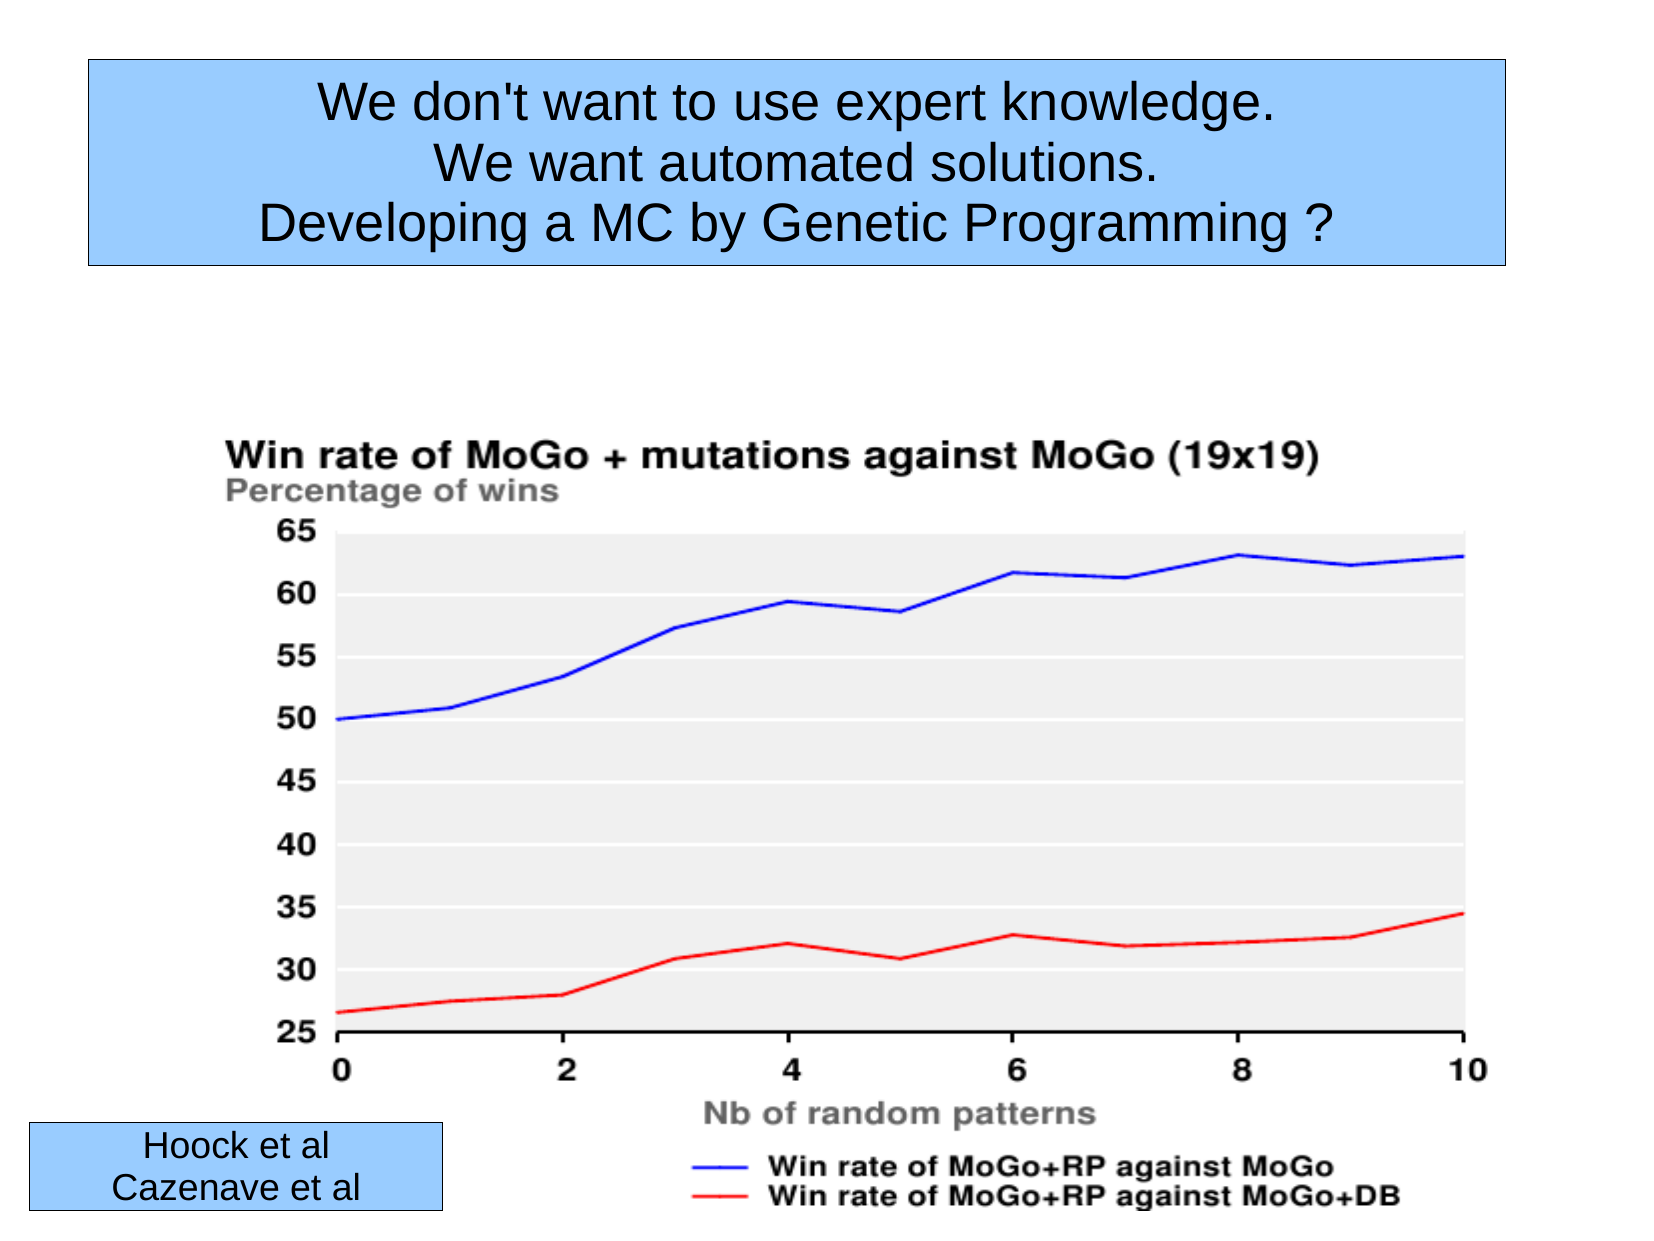

We don't want to use expert knowledge.
We want automated solutions.
Developing a MC by Genetic Programming ?
Hoock et al
Cazenave et al